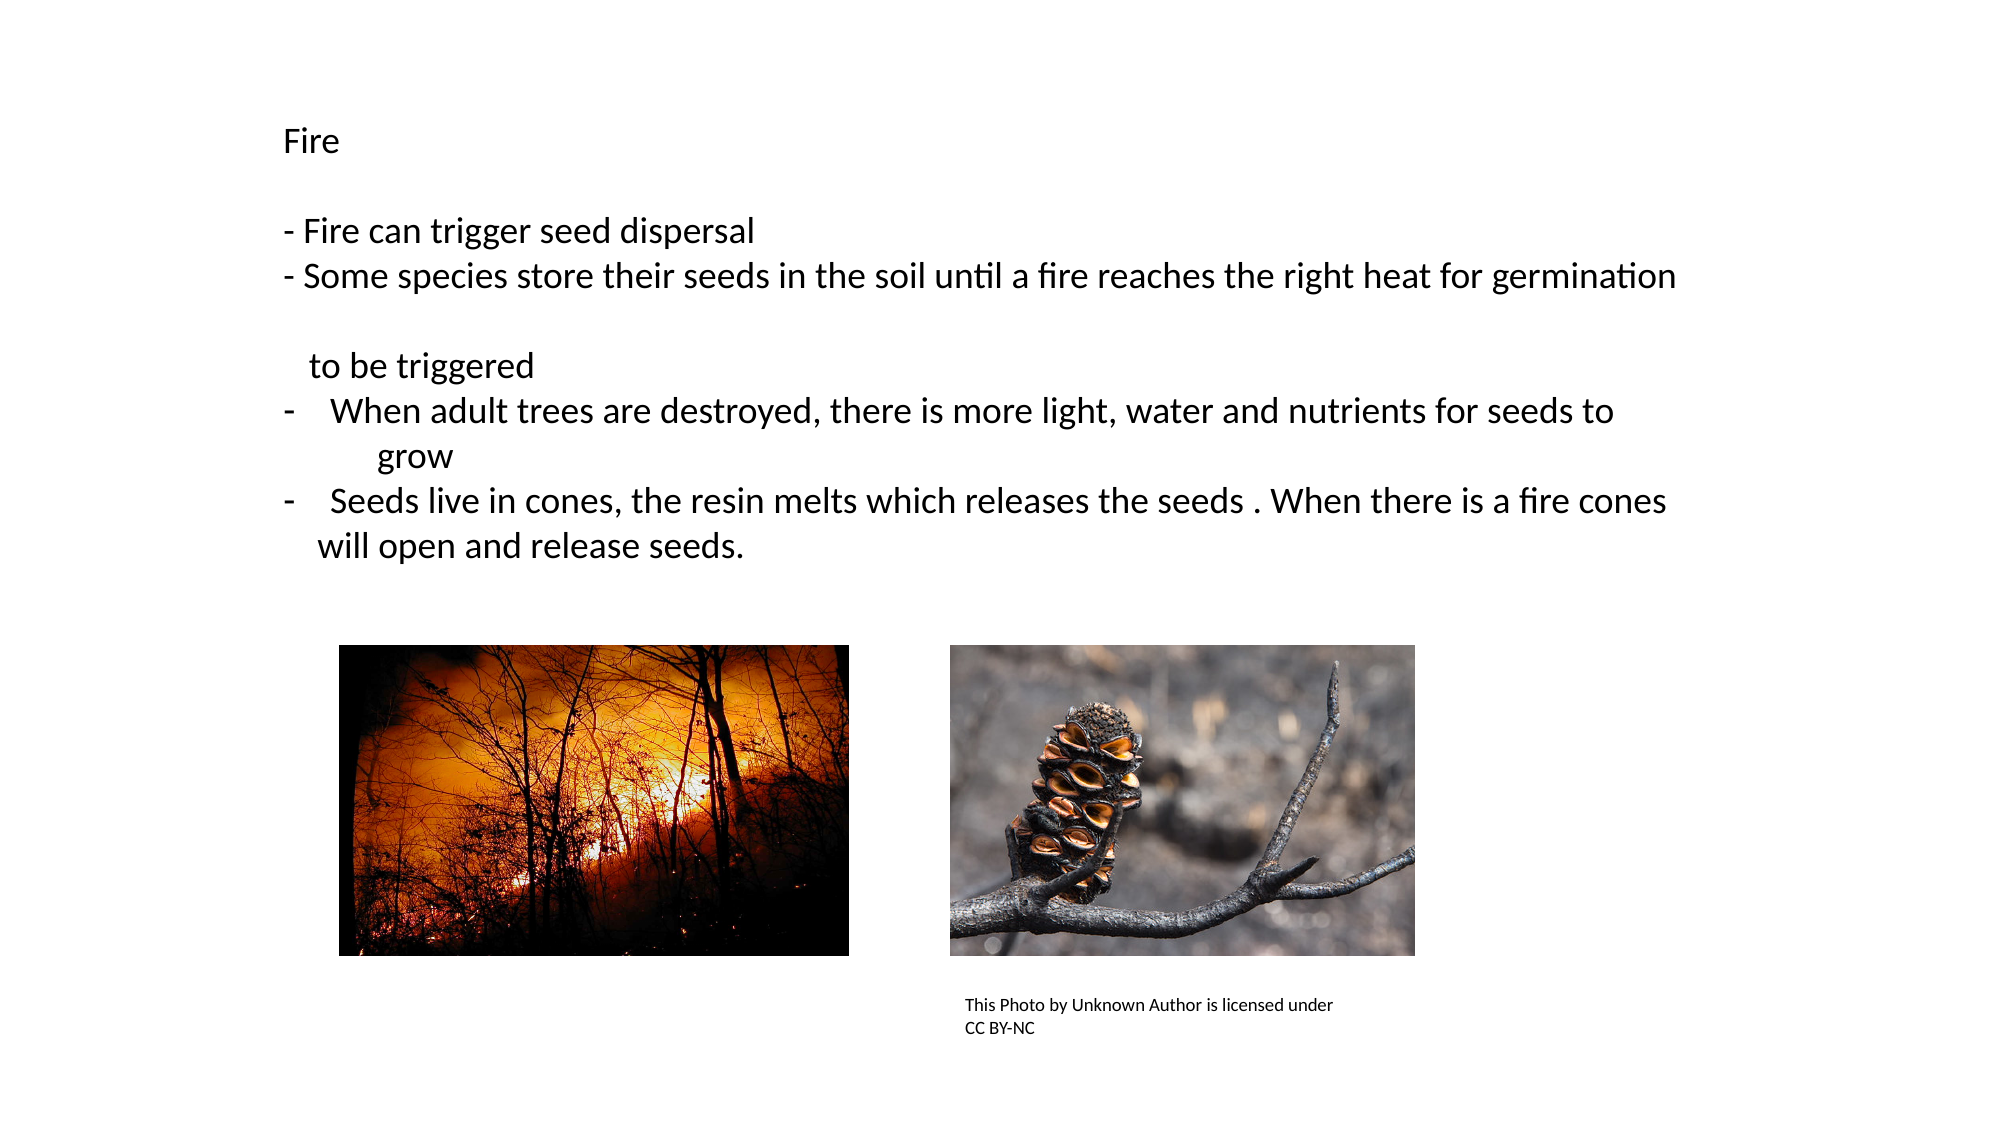

Fire
- Fire can trigger seed dispersal
- Some species store their seeds in the soil until a fire reaches the right heat for germination
 to be triggered
When adult trees are destroyed, there is more light, water and nutrients for seeds to grow
Seeds live in cones, the resin melts which releases the seeds . When there is a fire cones
 will open and release seeds.
This Photo by Unknown Author is licensed under CC BY-NC
This Photo by Unknown Author is licensed under CC BY-NC-ND